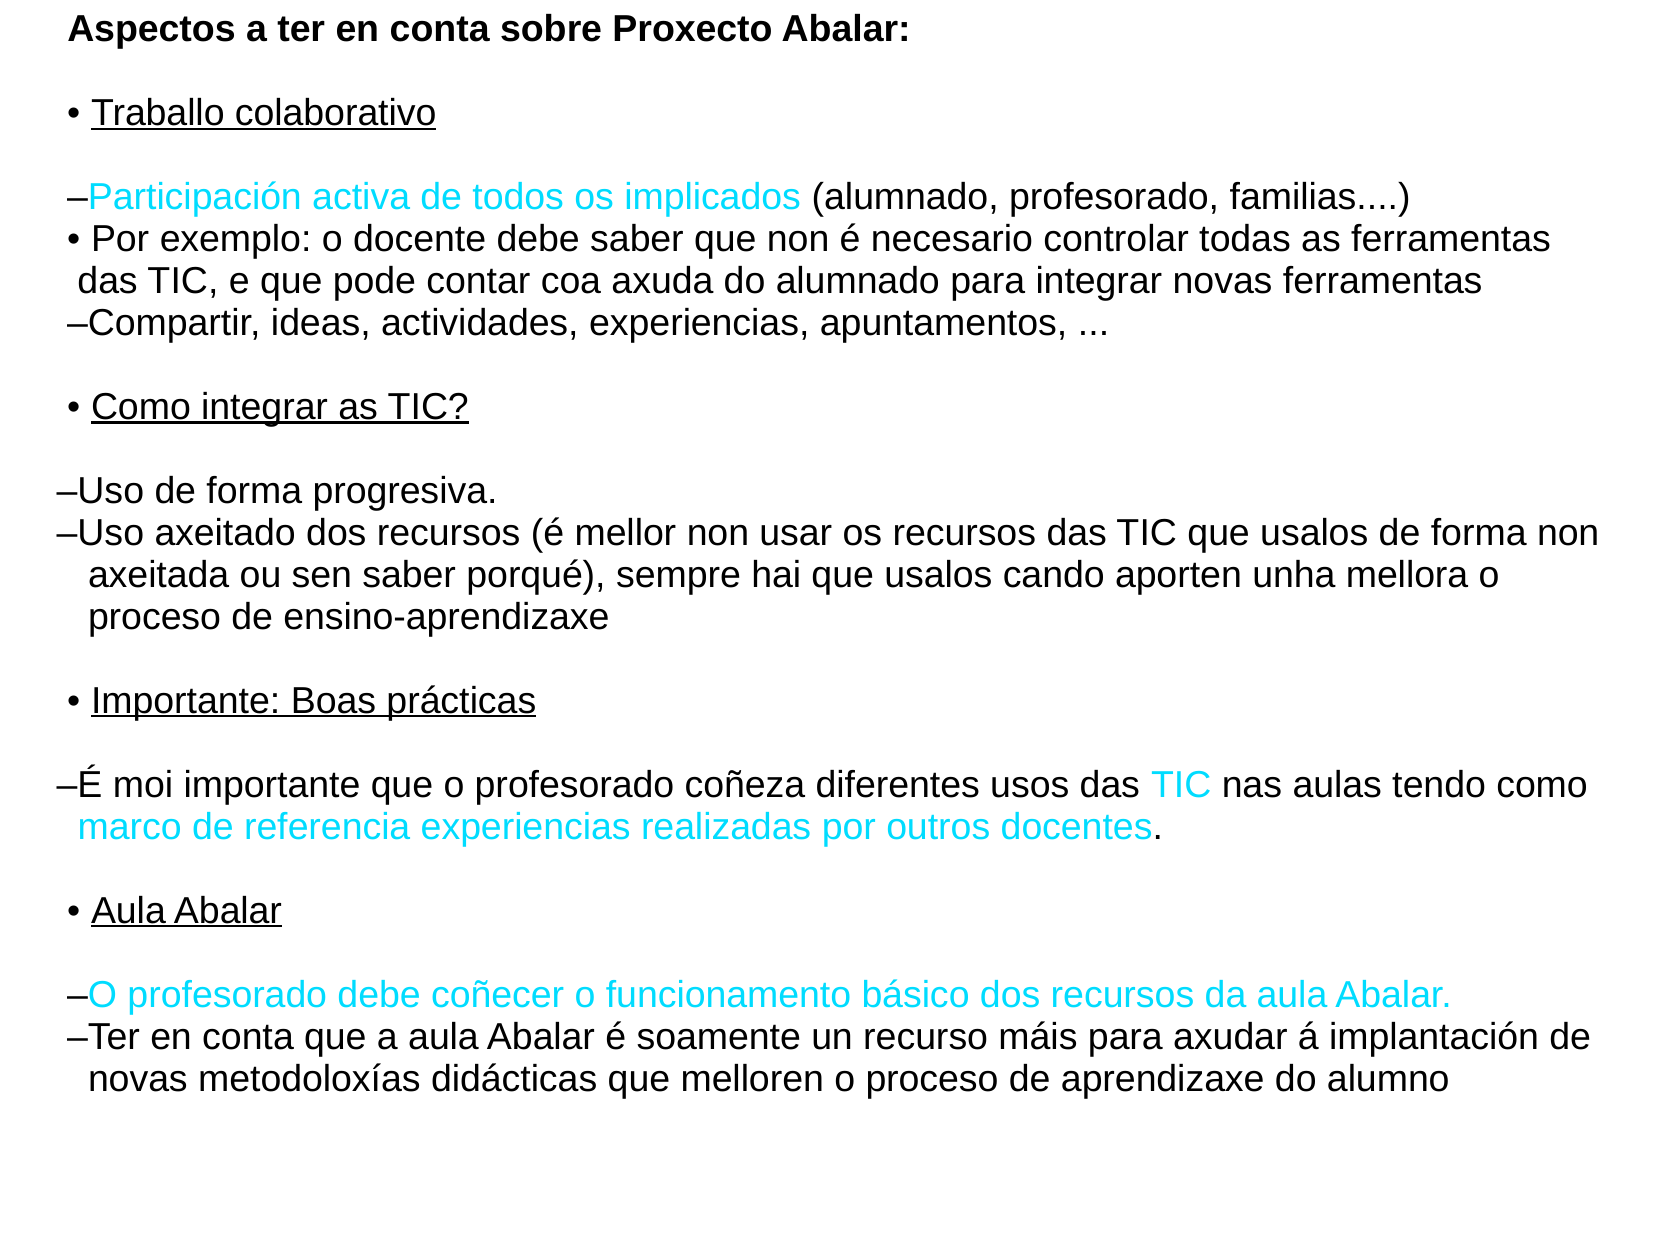

Aspectos a ter en conta sobre Proxecto Abalar:
 • Traballo colaborativo
 –Participación activa de todos os implicados (alumnado, profesorado, familias....)
 • Por exemplo: o docente debe saber que non é necesario controlar todas as ferramentas das TIC, e que pode contar coa axuda do alumnado para integrar novas ferramentas
 –Compartir, ideas, actividades, experiencias, apuntamentos, ...
 • Como integrar as TIC?
 –Uso de forma progresiva.
 –Uso axeitado dos recursos (é mellor non usar os recursos das TIC que usalos de forma non axeitada ou sen saber porqué), sempre hai que usalos cando aporten unha mellora o proceso de ensino-aprendizaxe
 • Importante: Boas prácticas
 –É moi importante que o profesorado coñeza diferentes usos das TIC nas aulas tendo como marco de referencia experiencias realizadas por outros docentes.
 • Aula Abalar
 –O profesorado debe coñecer o funcionamento básico dos recursos da aula Abalar.
 –Ter en conta que a aula Abalar é soamente un recurso máis para axudar á implantación de novas metodoloxías didácticas que melloren o proceso de aprendizaxe do alumno